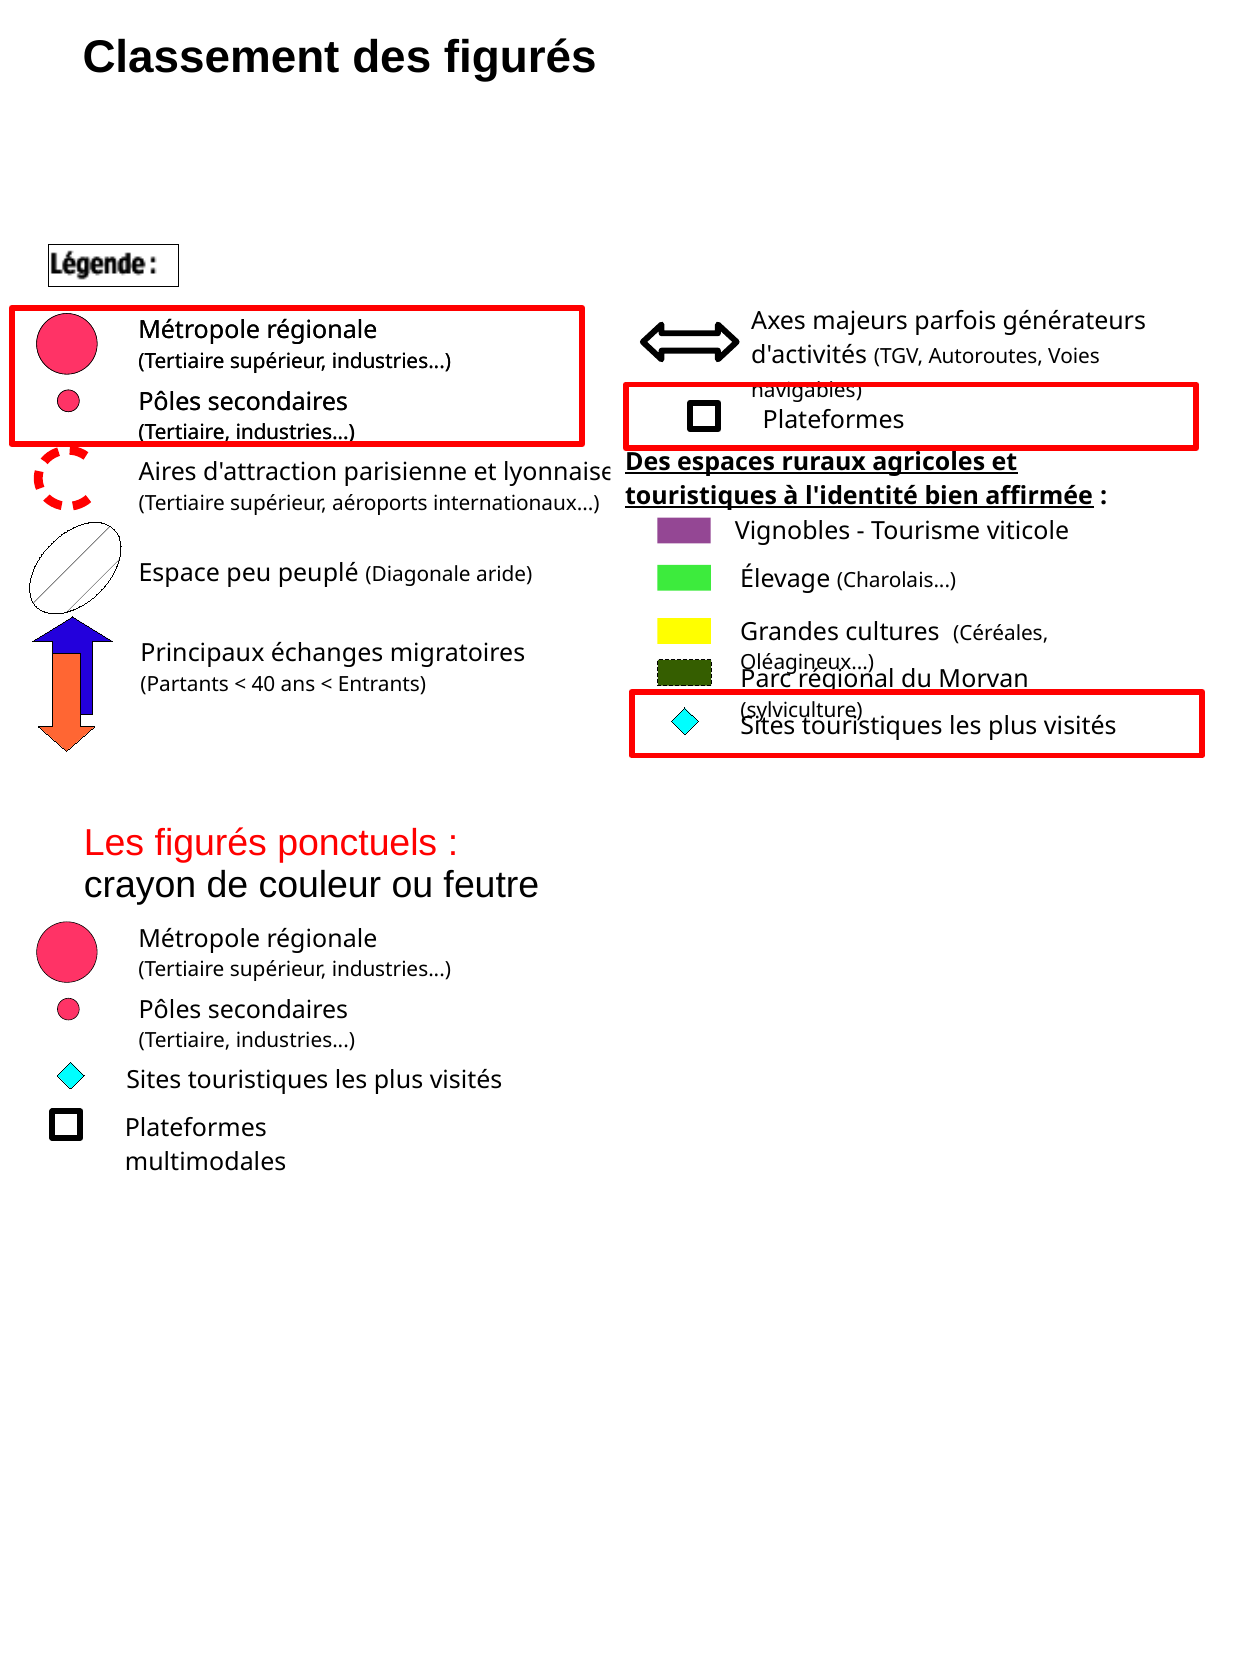

Classement des figurés
Axes majeurs parfois générateurs d'activités (TGV, Autoroutes, Voies navigables)
Métropole régionale
(Tertiaire supérieur, industries...)
Métropole régionale
(Tertiaire supérieur, industries...)
Pôles secondaires
(Tertiaire, industries...)
Pôles secondaires
(Tertiaire, industries...)
Plateformes multimodales
Des espaces ruraux agricoles et touristiques à l'identité bien affirmée :
Aires d'attraction parisienne et lyonnaise
(Tertiaire supérieur, aéroports internationaux...)
Vignobles - Tourisme viticole
Espace peu peuplé (Diagonale aride)
Élevage (Charolais...)
Grandes cultures (Céréales, Oléagineux...)
Principaux échanges migratoires
(Partants < 40 ans < Entrants)
Parc régional du Morvan (sylviculture)
Sites touristiques les plus visités
Les figurés ponctuels :
crayon de couleur ou feutre
Métropole régionale
(Tertiaire supérieur, industries...)
Pôles secondaires
(Tertiaire, industries...)
Sites touristiques les plus visités
Plateformes multimodales